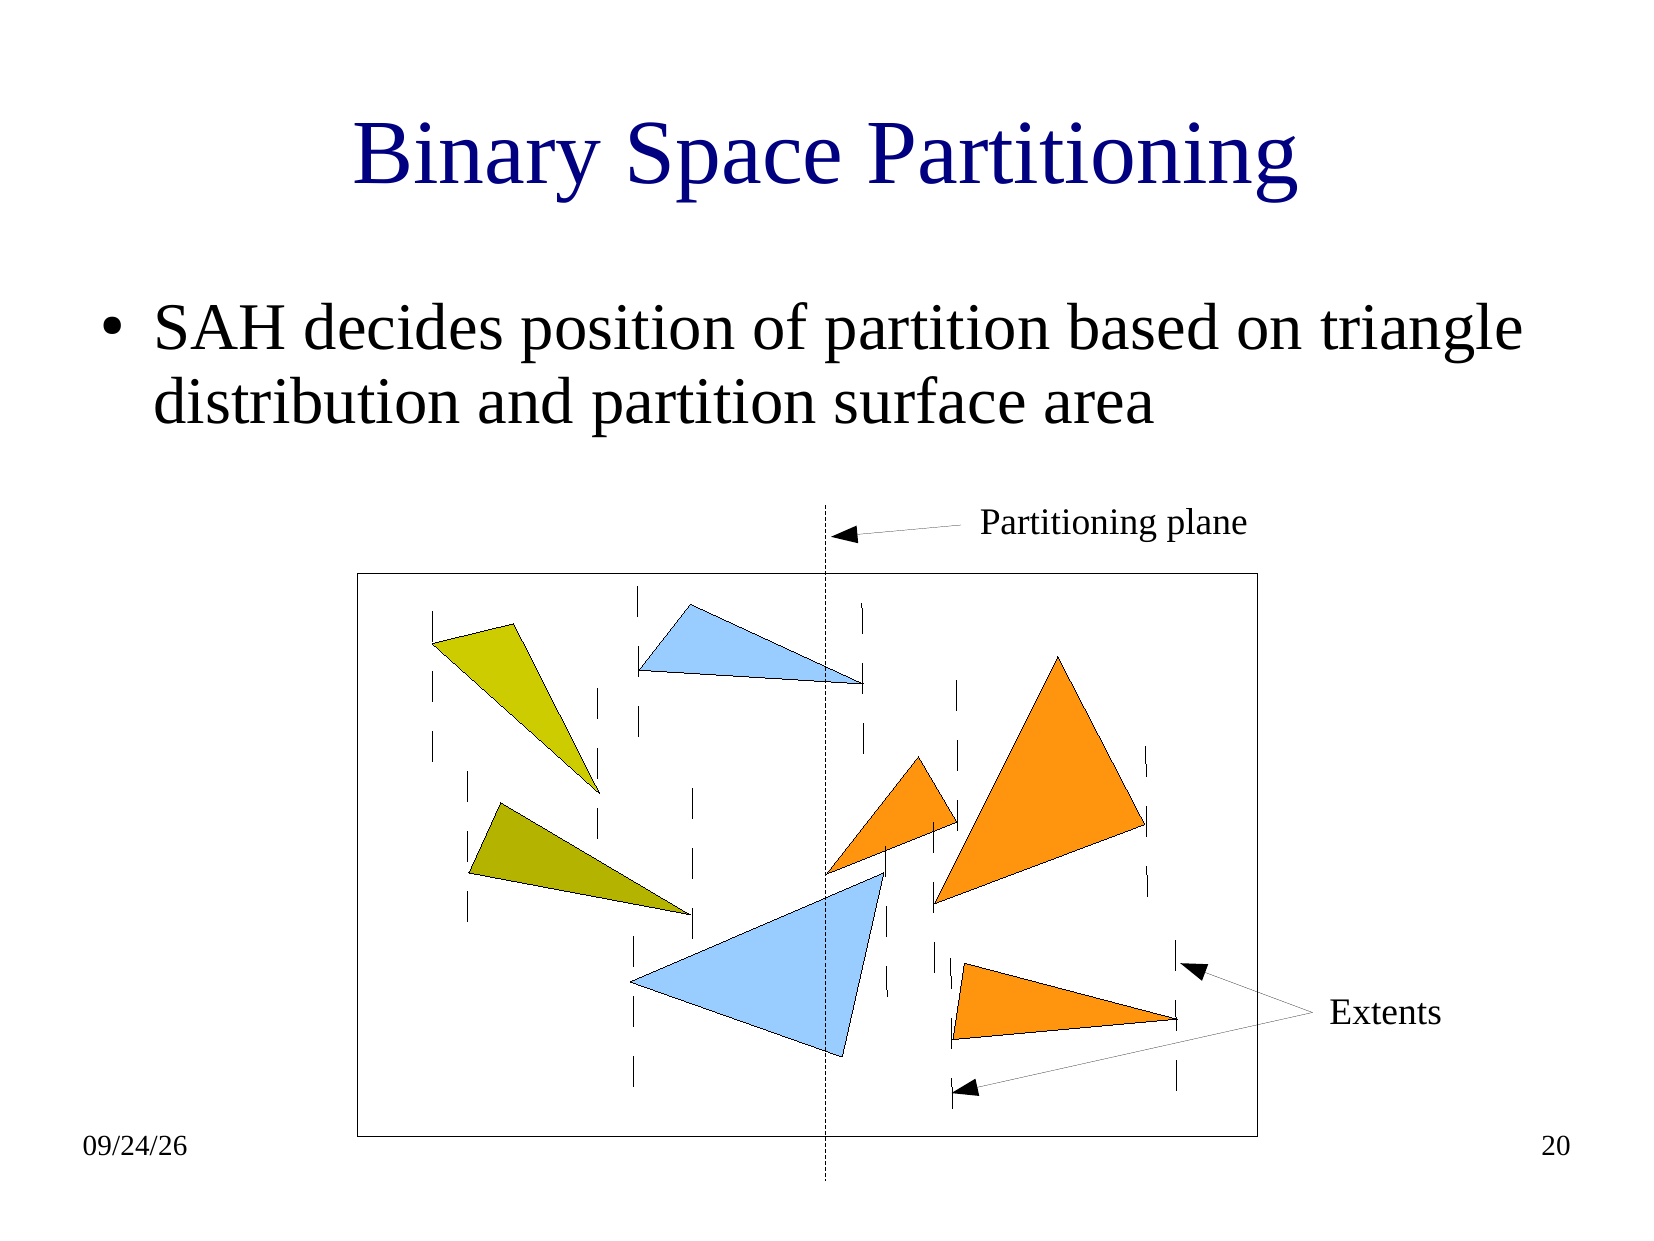

# Binary Space Partitioning
SAH decides position of partition based on triangle distribution and partition surface area
Partitioning plane
Extents
20